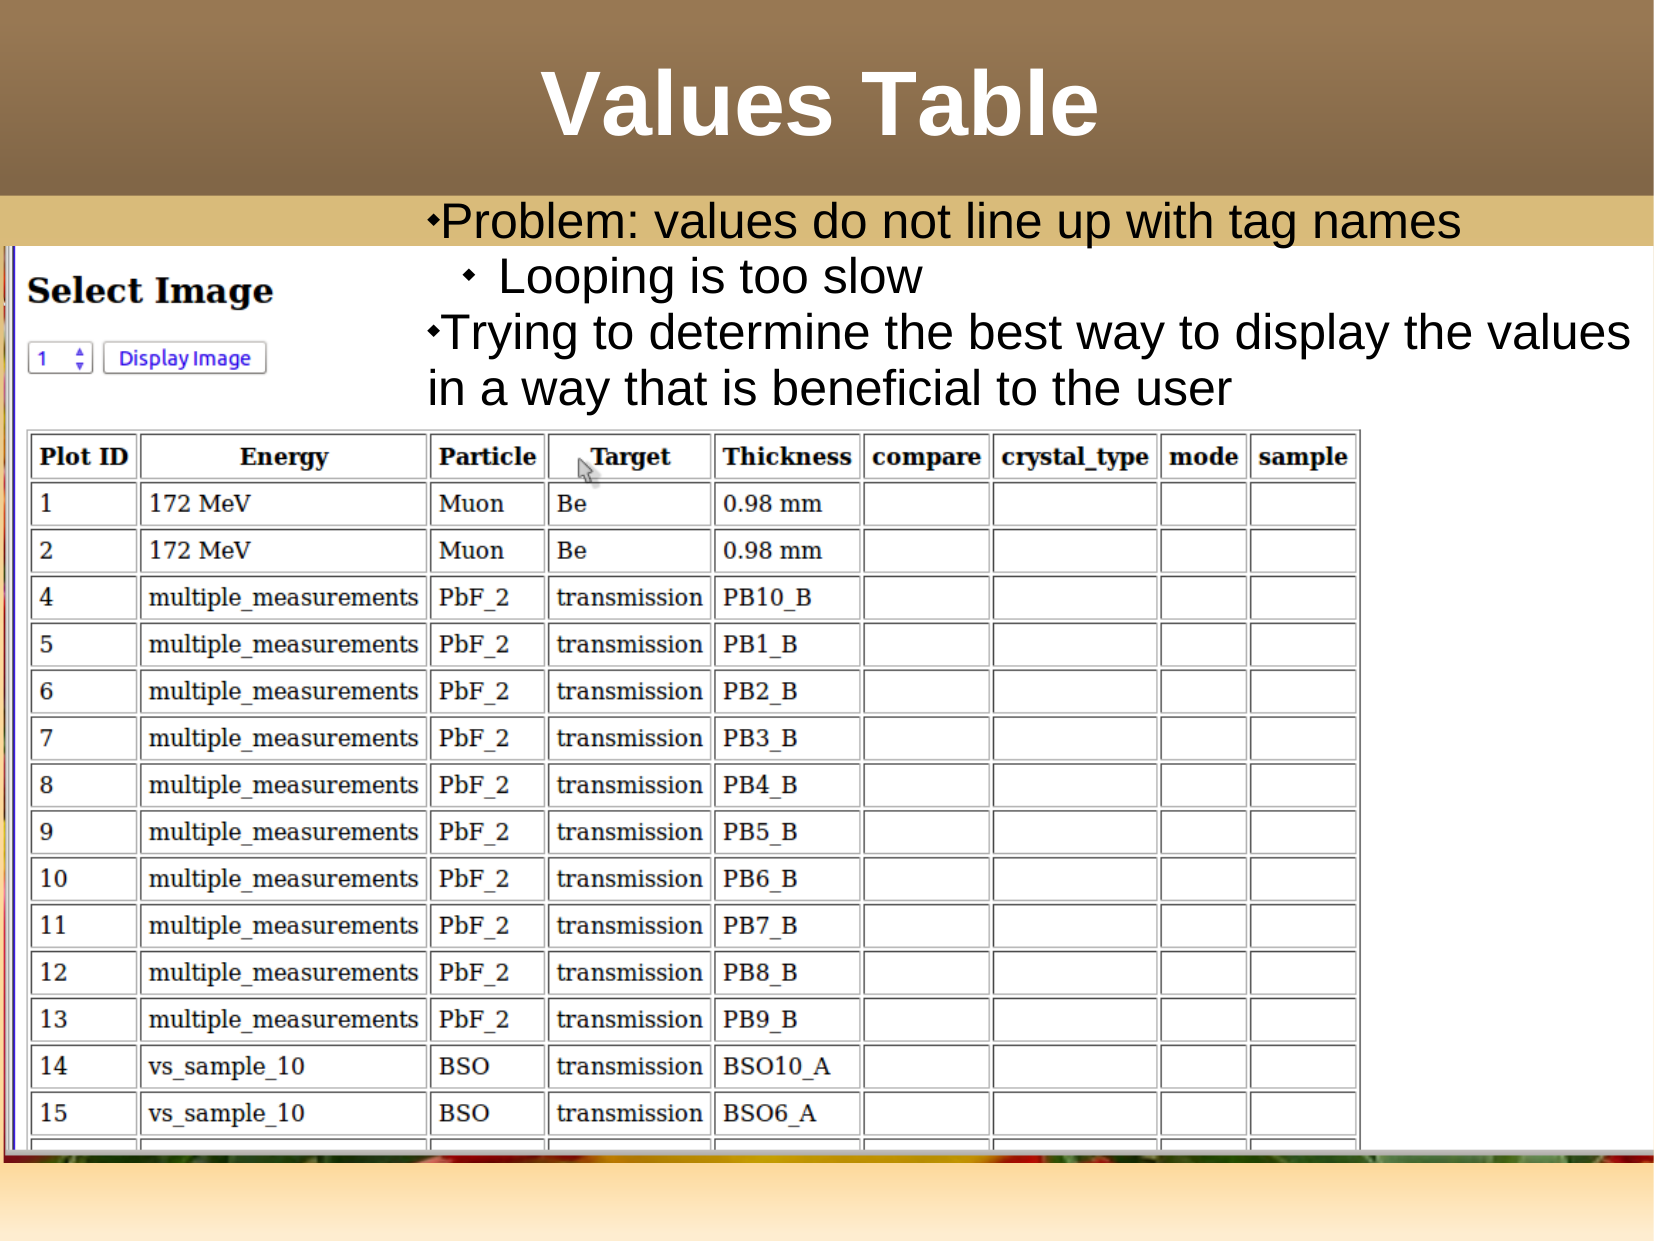

# Values Table
Problem: values do not line up with tag names
Looping is too slow
Trying to determine the best way to display the values in a way that is beneficial to the user